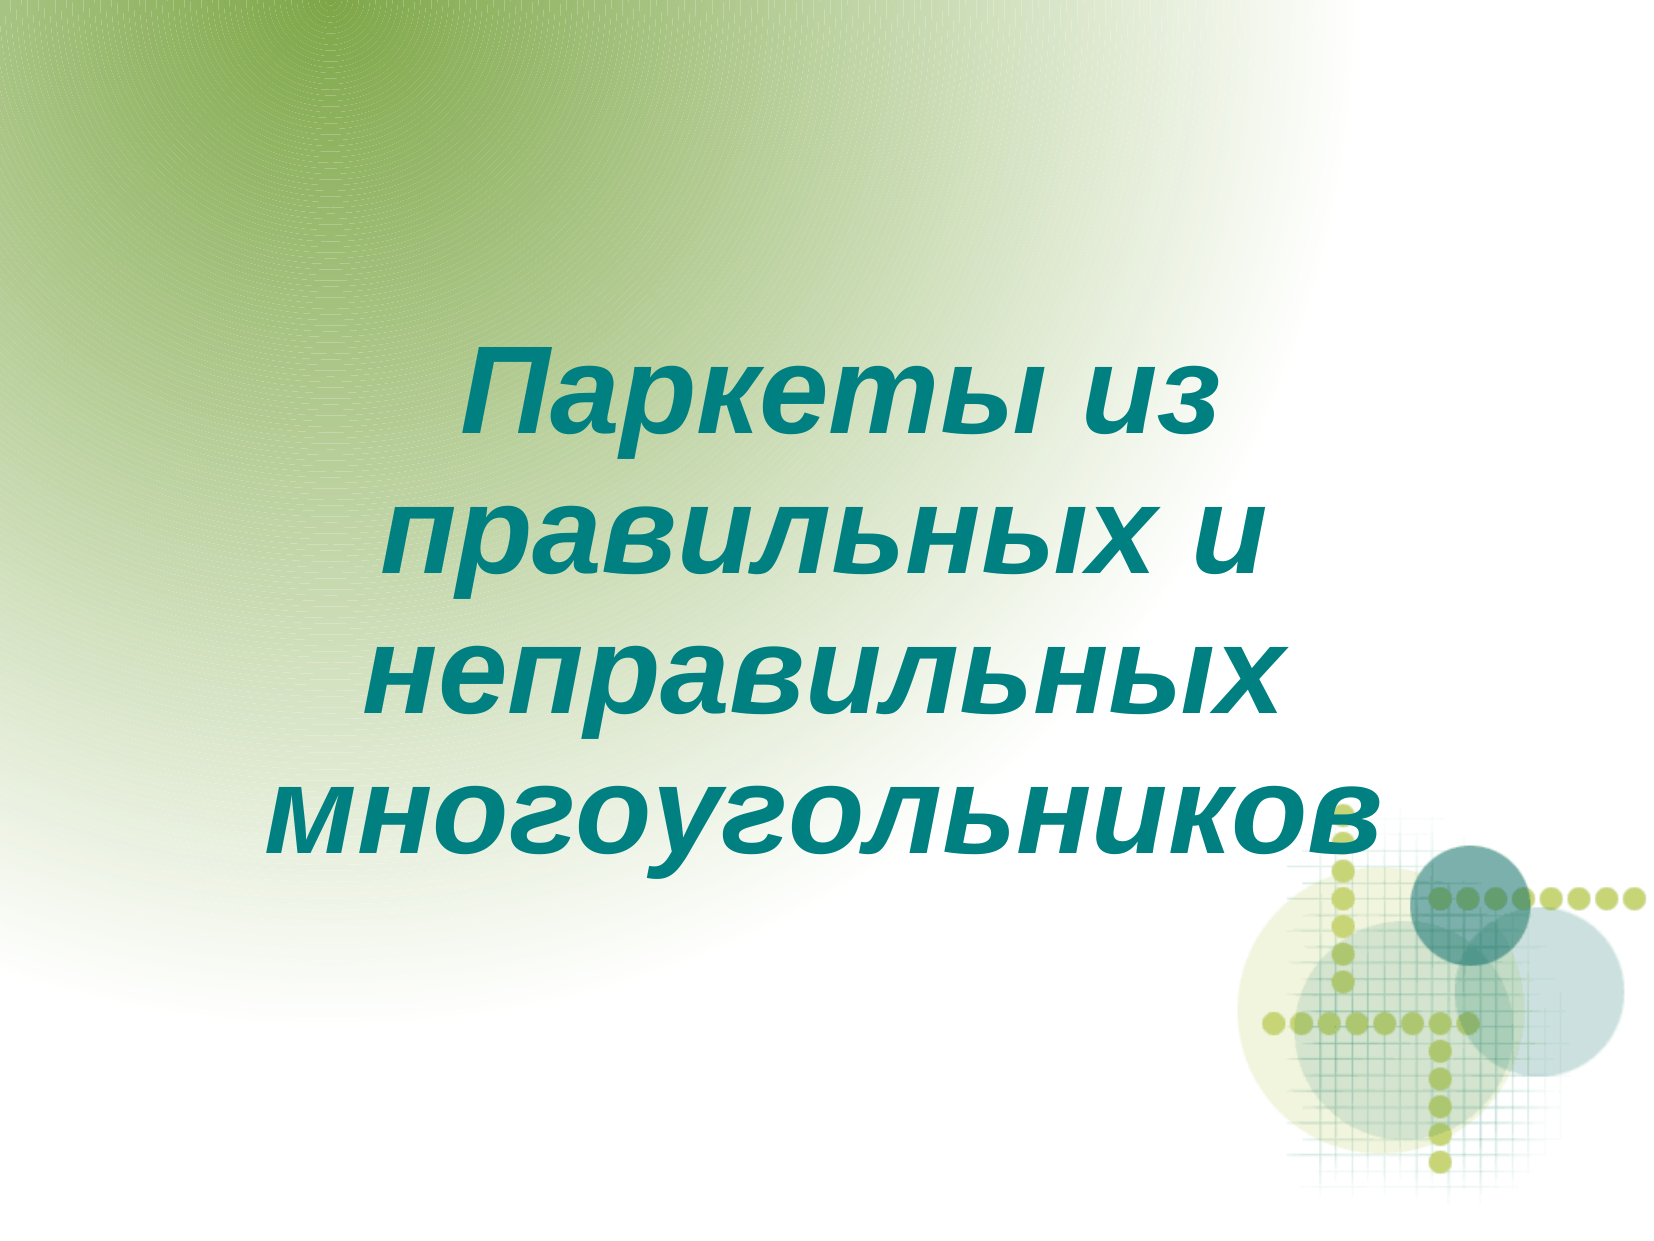

# Паркеты из правильных и неправильных многоугольников